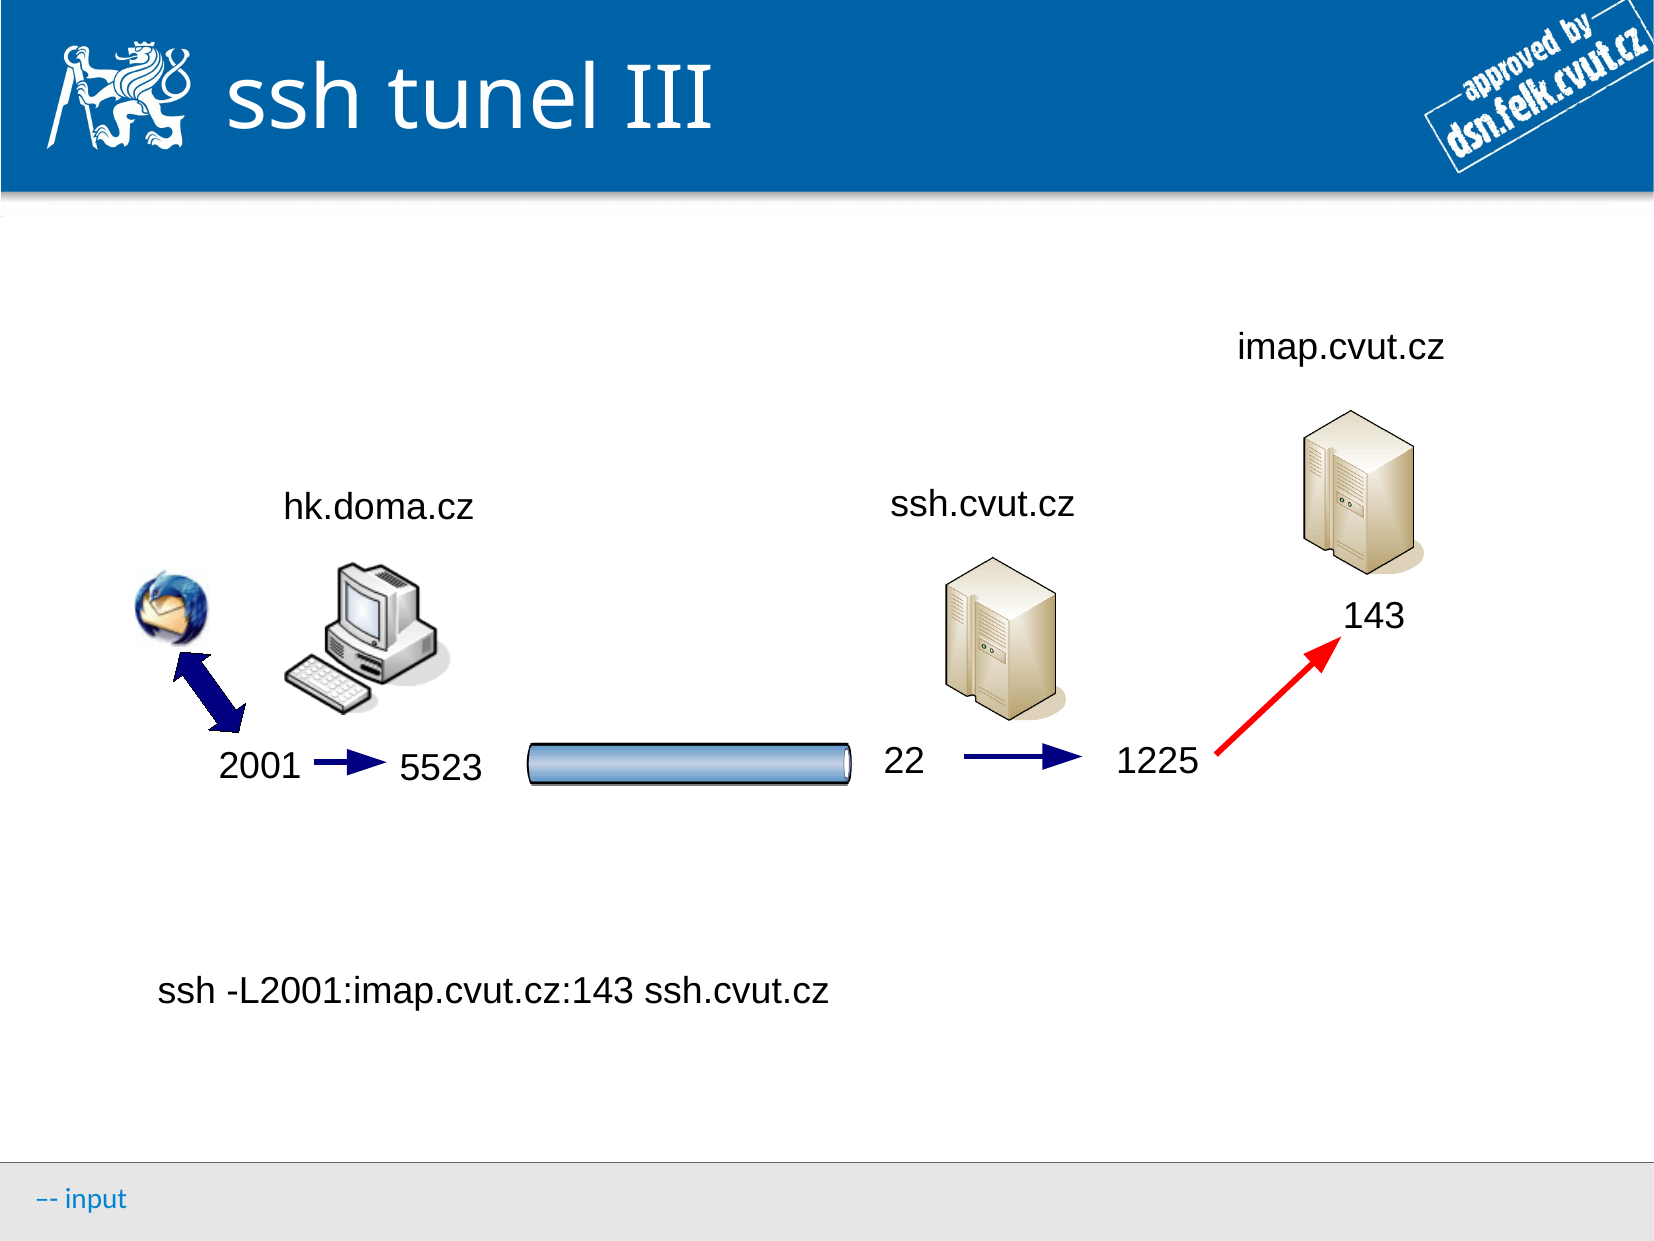

# ssh tunel III
imap.cvut.cz
ssh.cvut.cz
hk.doma.cz
143
1225
22
2001
5523
ssh -L2001:imap.cvut.cz:143 ssh.cvut.cz